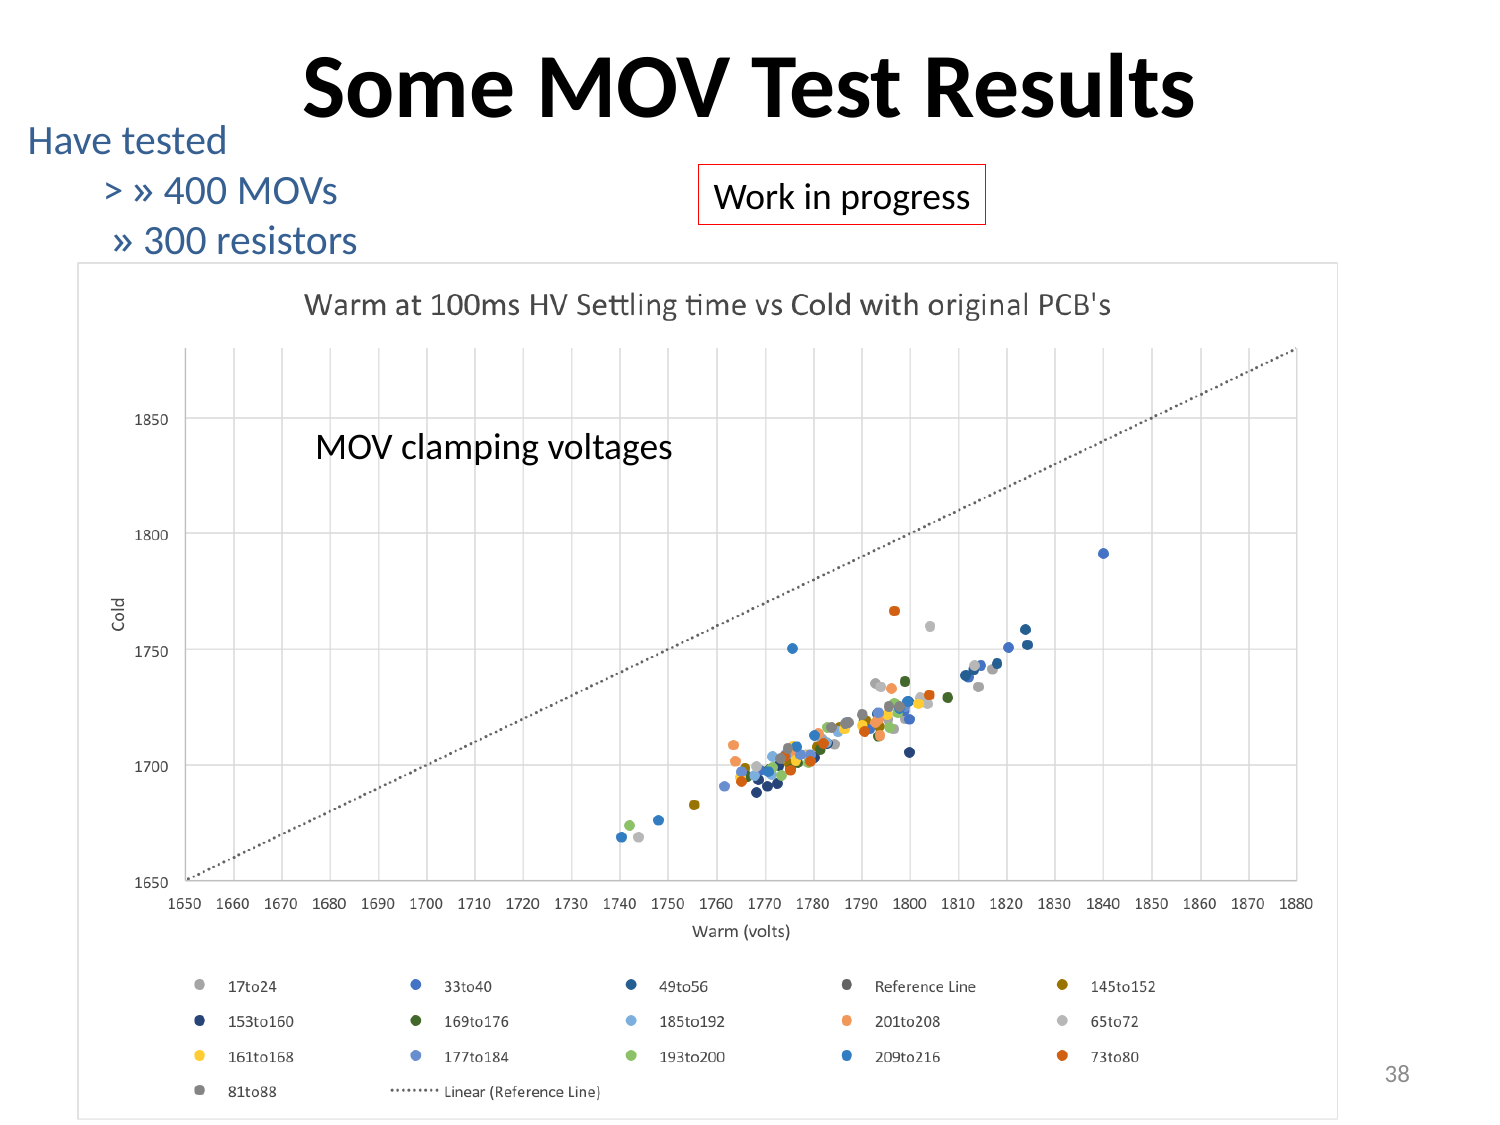

# Some MOV Test Results
Have tested
	> » 400 MOVs
	 » 300 resistors
Work in progress
MOV clamping voltages